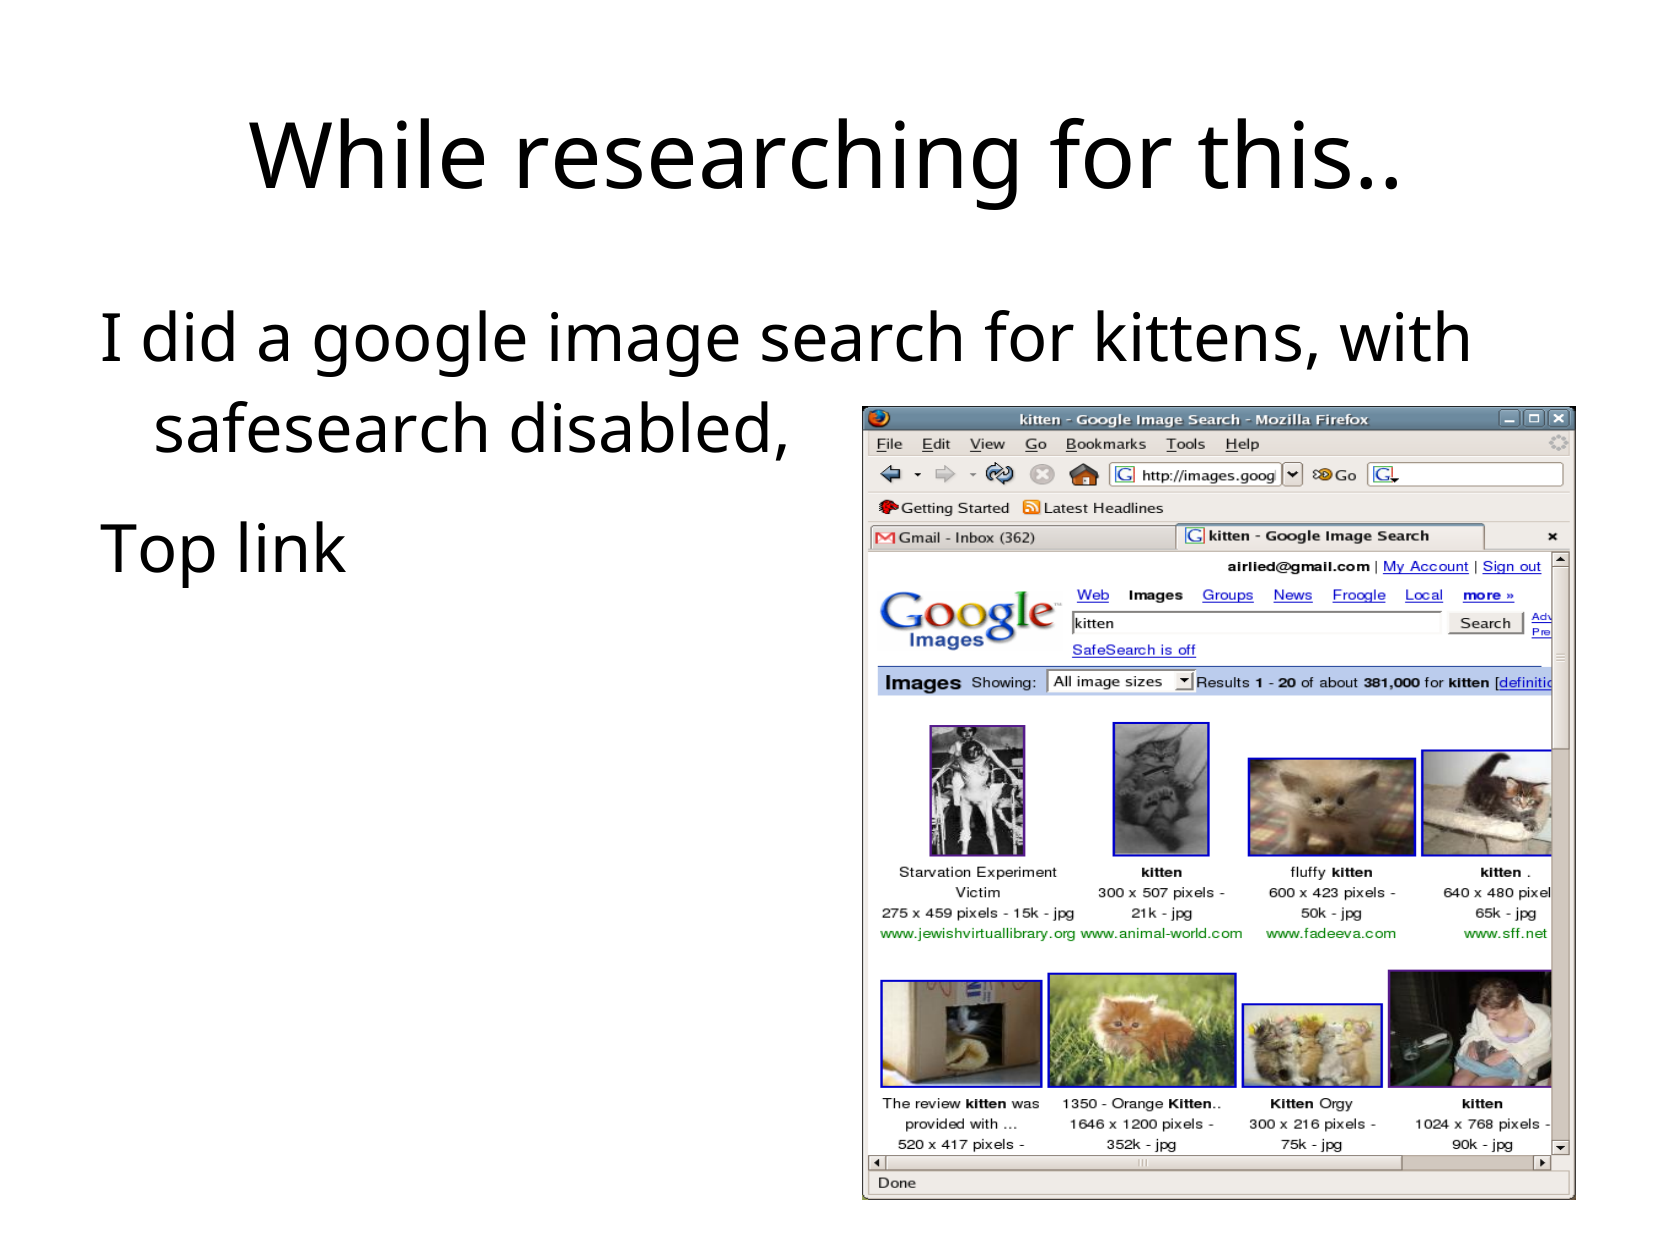

# While researching for this..
I did a google image search for kittens, with safesearch disabled,
Top link